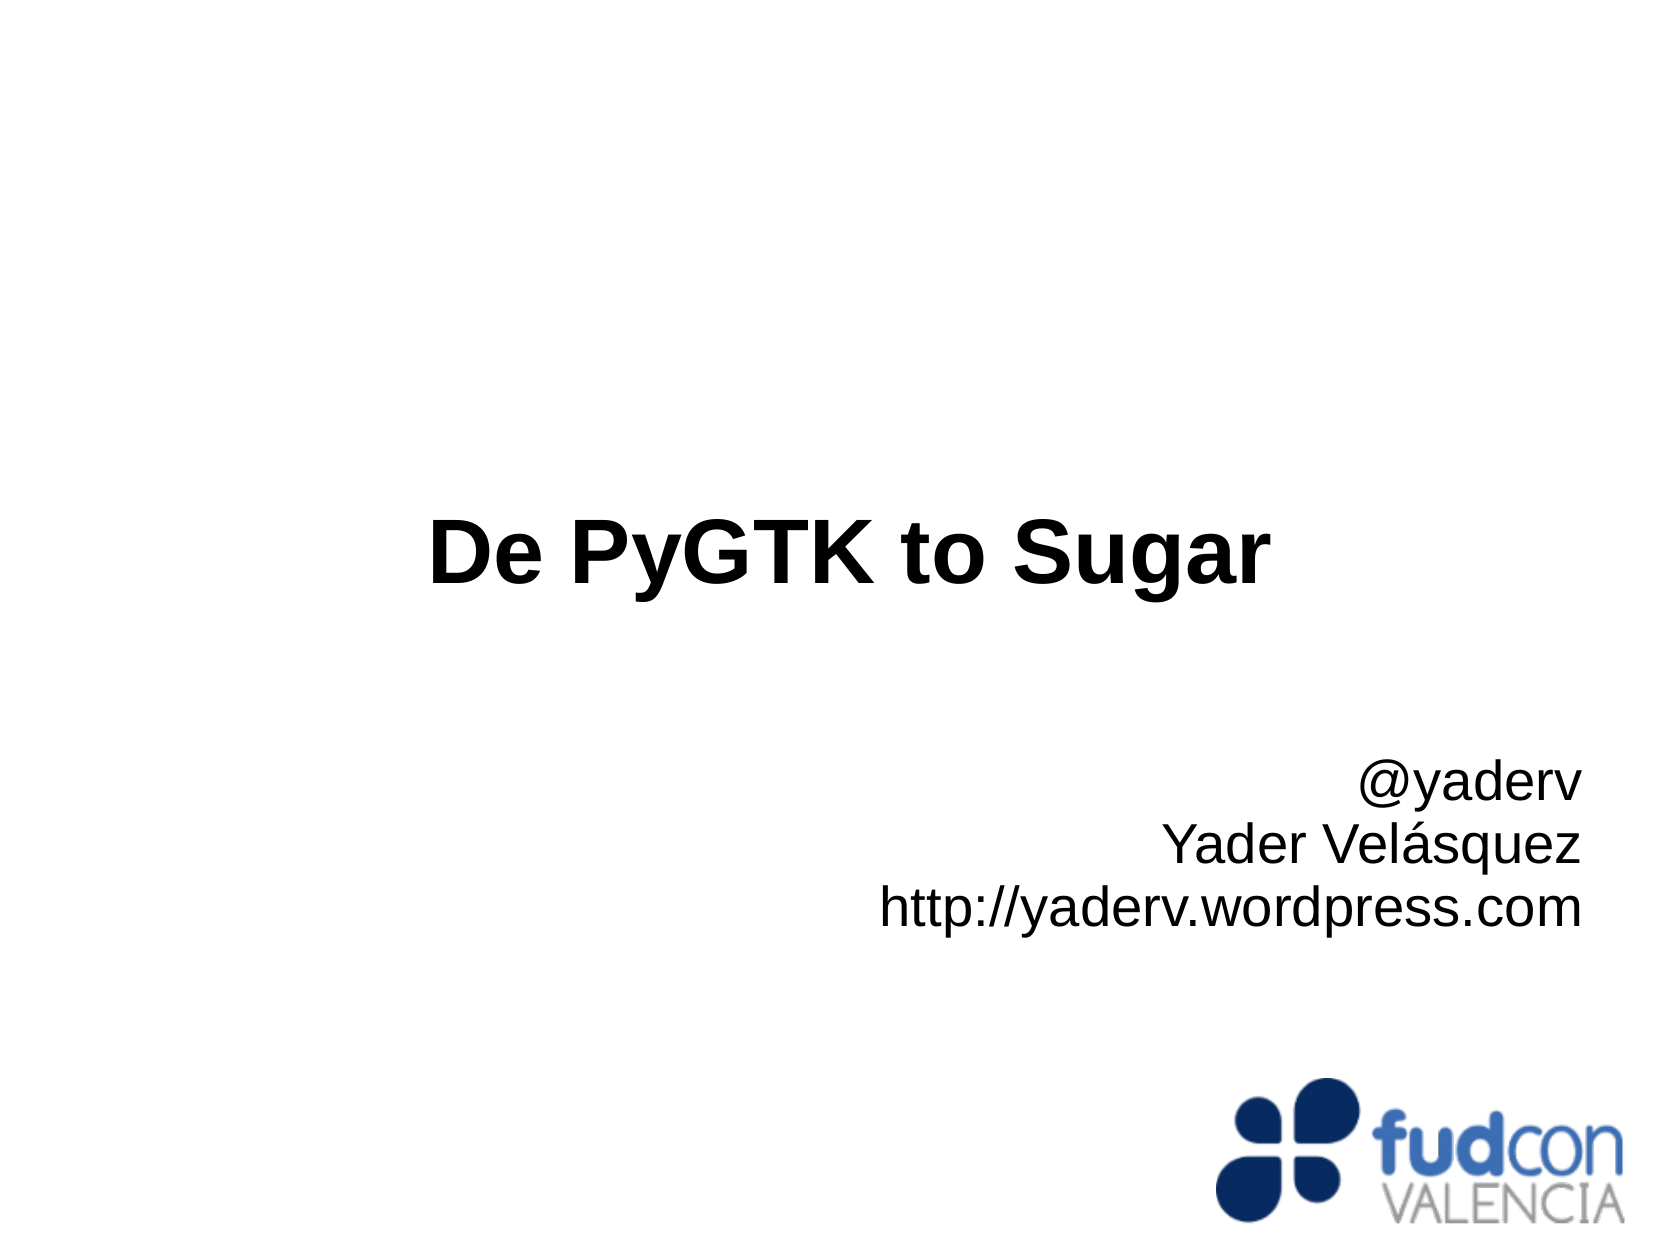

# De PyGTK to Sugar
@yaderv
Yader Velásquez
http://yaderv.wordpress.com